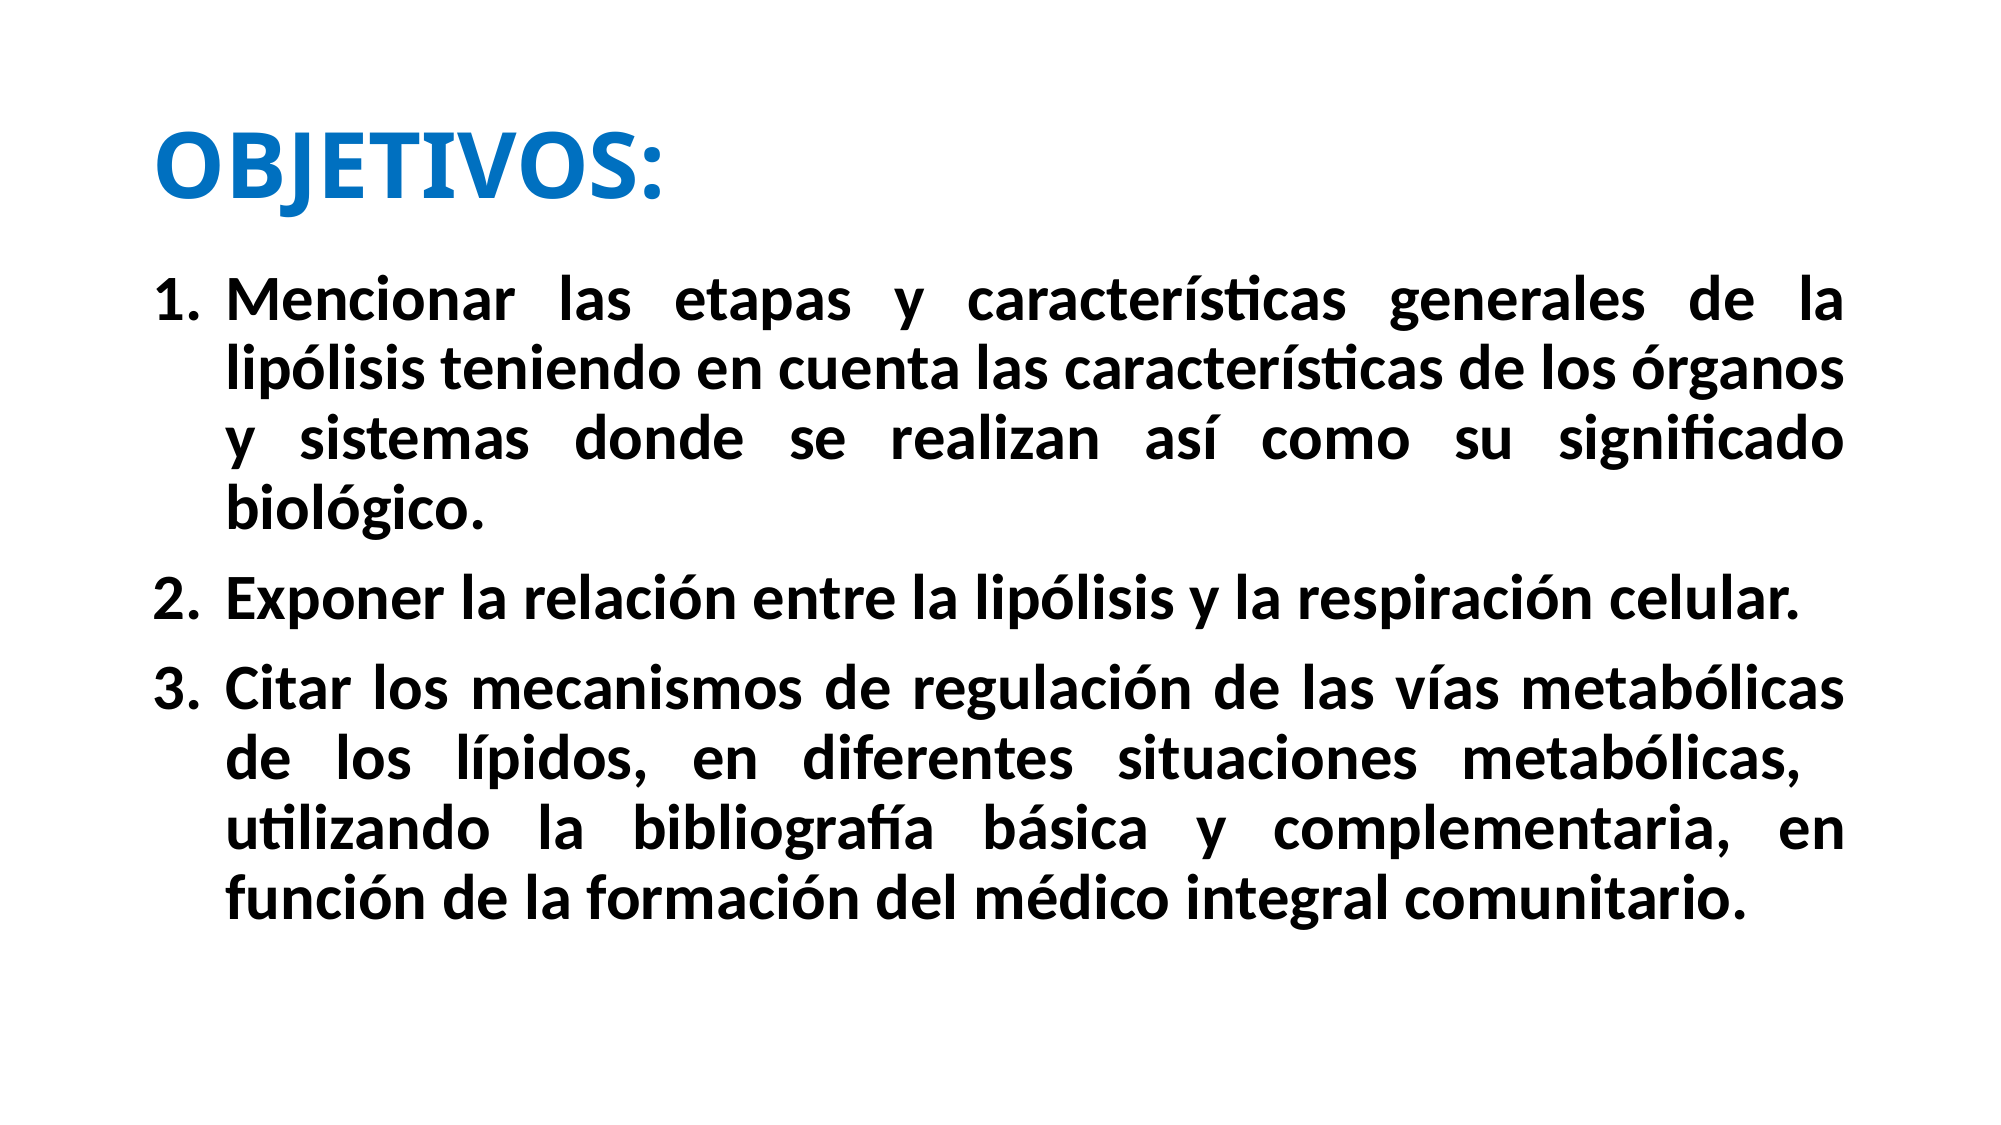

# OBJETIVOS:
Mencionar las etapas y características generales de la lipólisis teniendo en cuenta las características de los órganos y sistemas donde se realizan así como su significado biológico.
Exponer la relación entre la lipólisis y la respiración celular.
Citar los mecanismos de regulación de las vías metabólicas de los lípidos, en diferentes situaciones metabólicas, utilizando la bibliografía básica y complementaria, en función de la formación del médico integral comunitario.